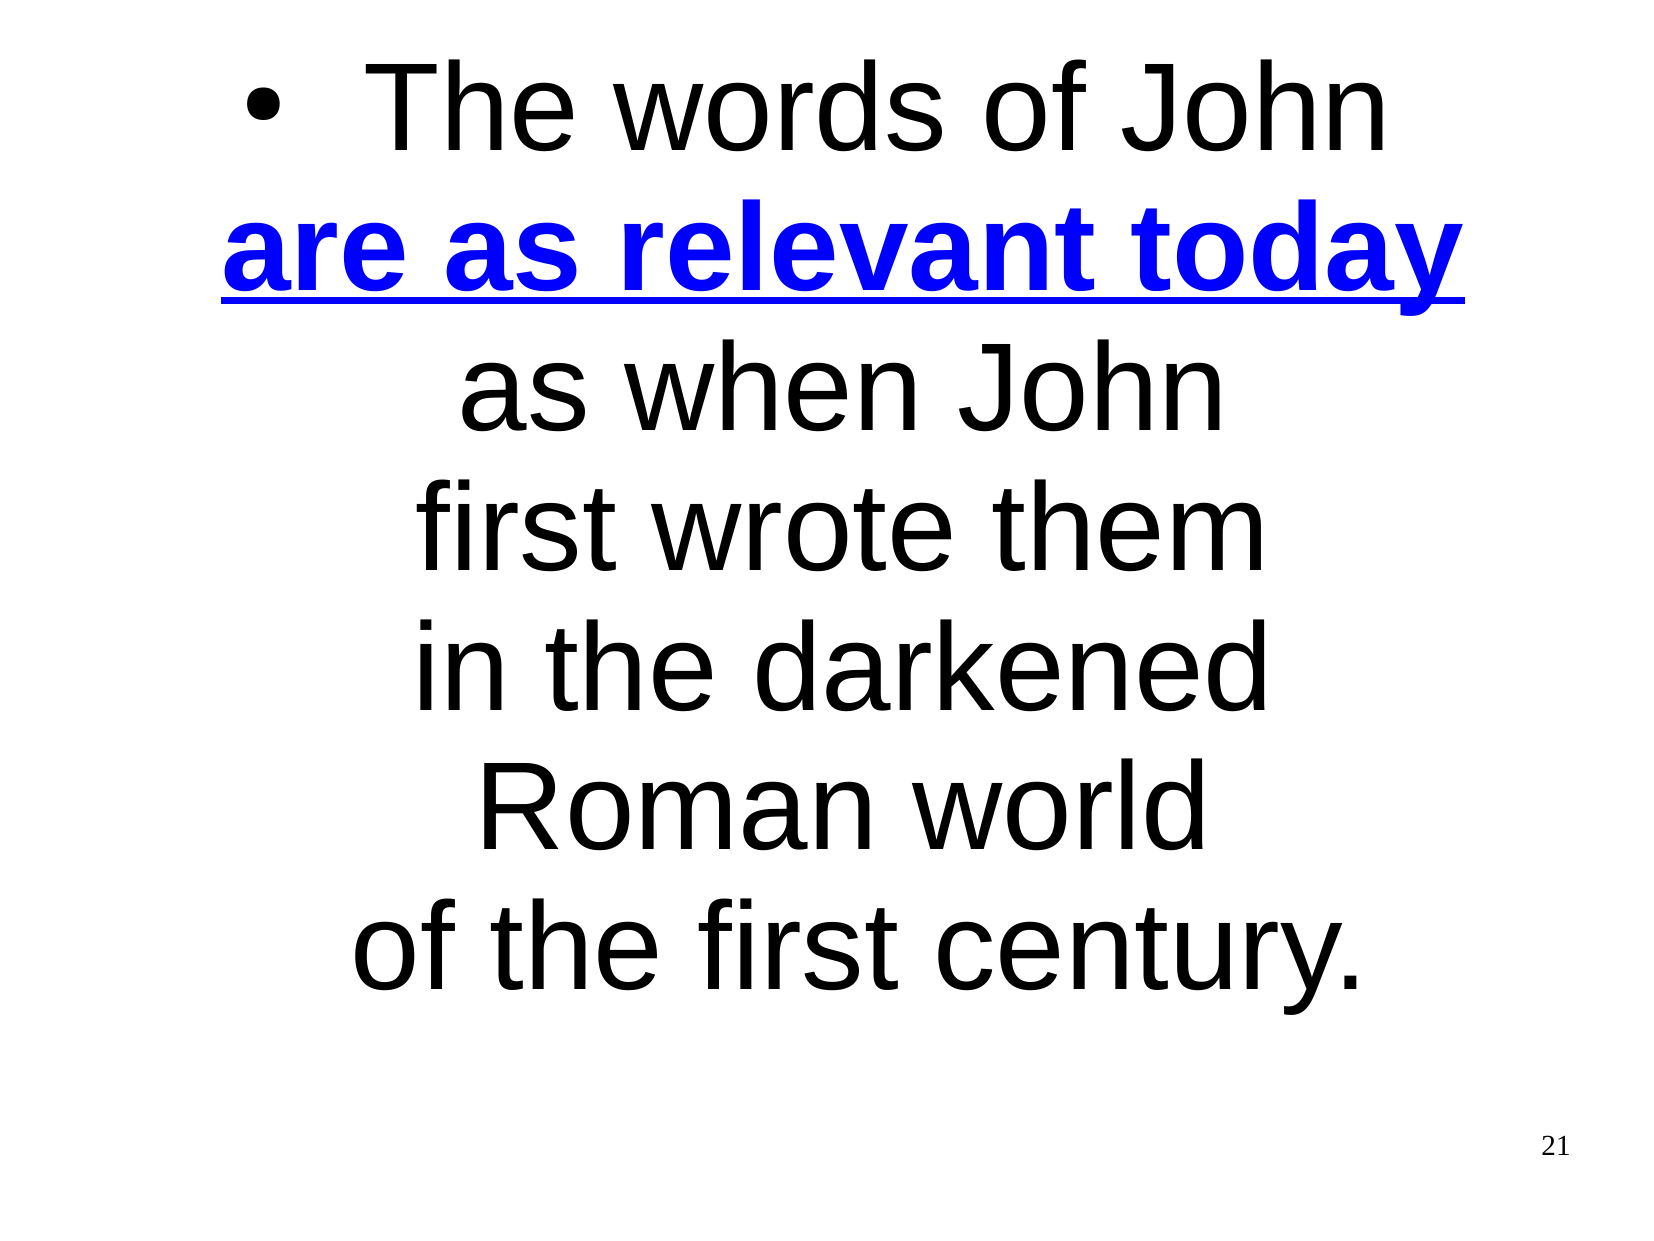

# The words of John are as relevant today as when John first wrote them in the darkened Roman world of the first century.
21